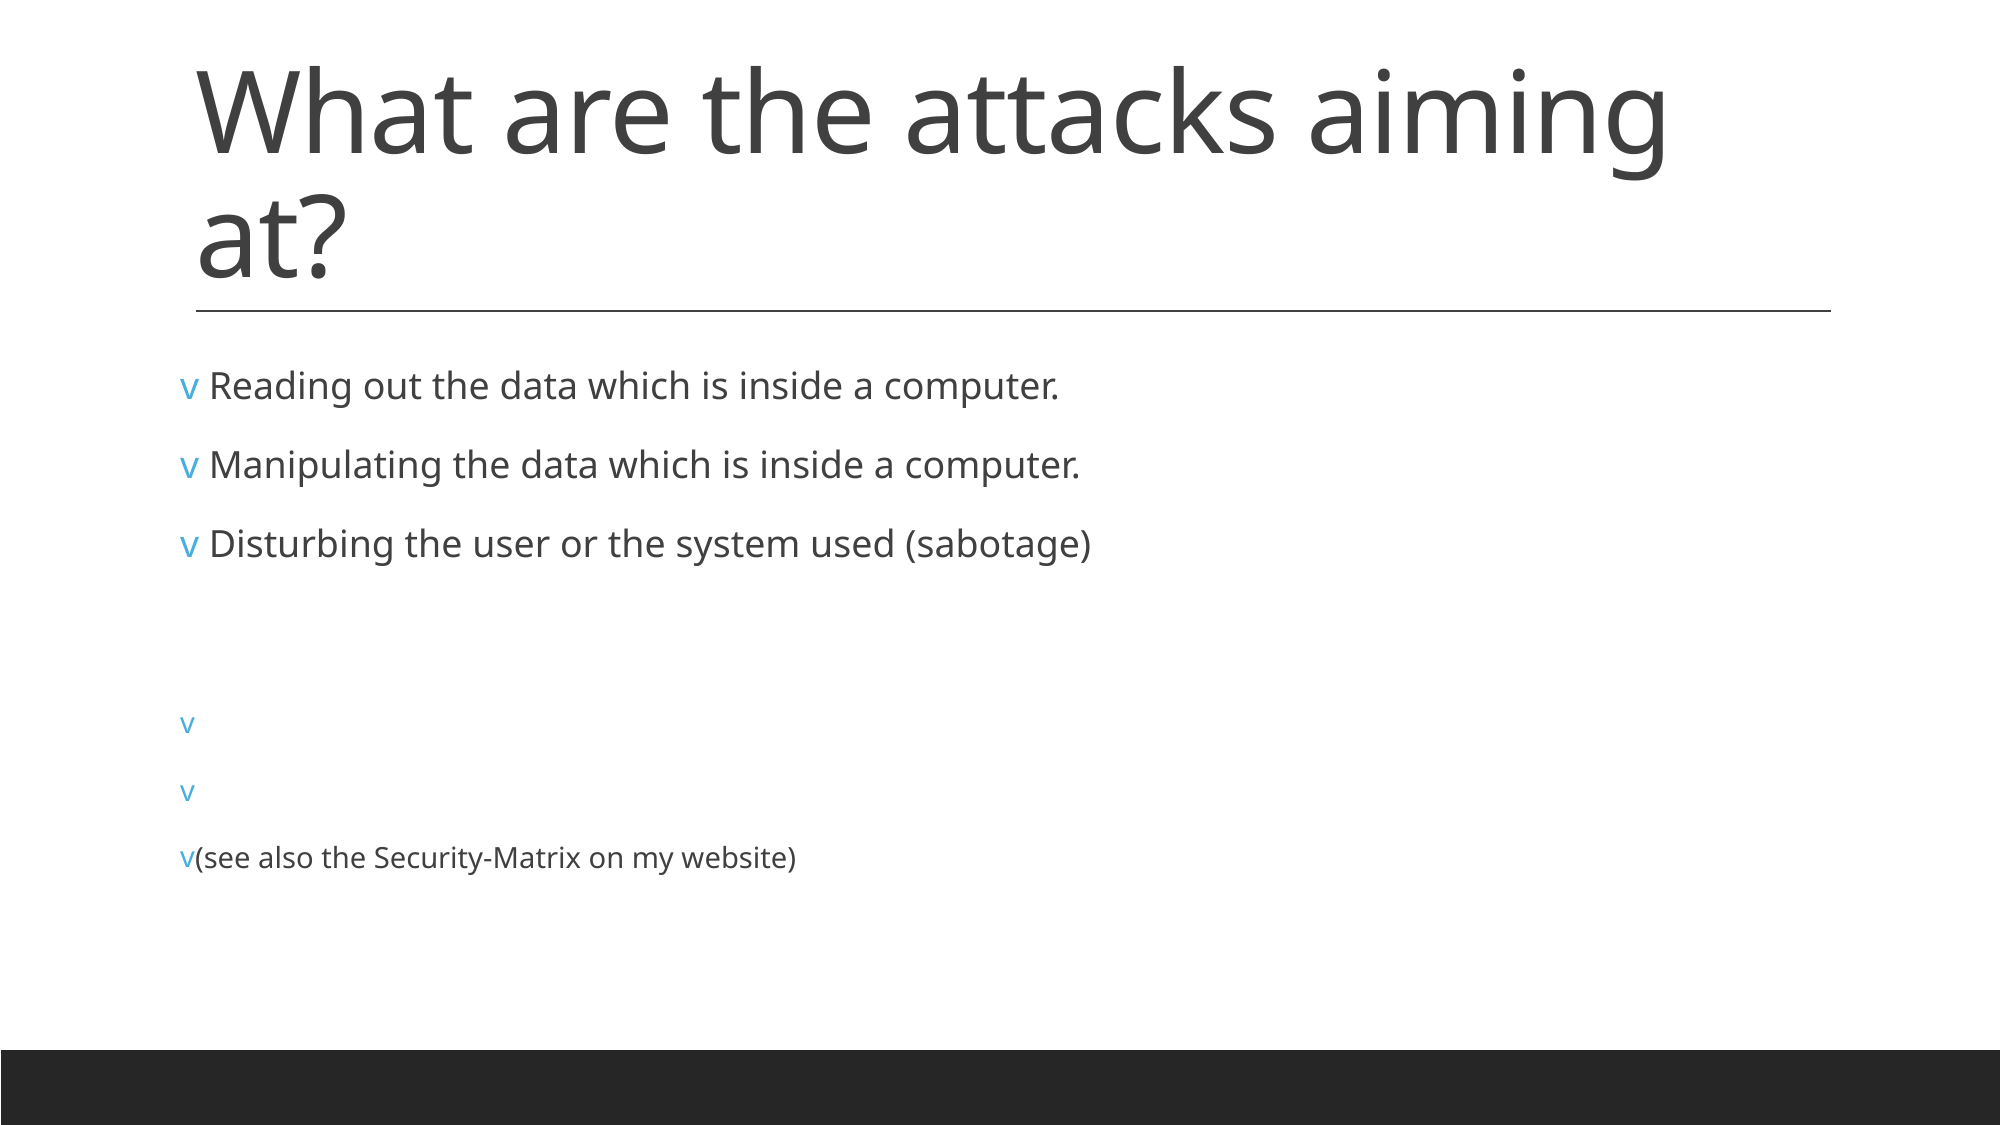

# What are the attacks aiming at?
 Reading out the data which is inside a computer.
 Manipulating the data which is inside a computer.
 Disturbing the user or the system used (sabotage)
(see also the Security-Matrix on my website)